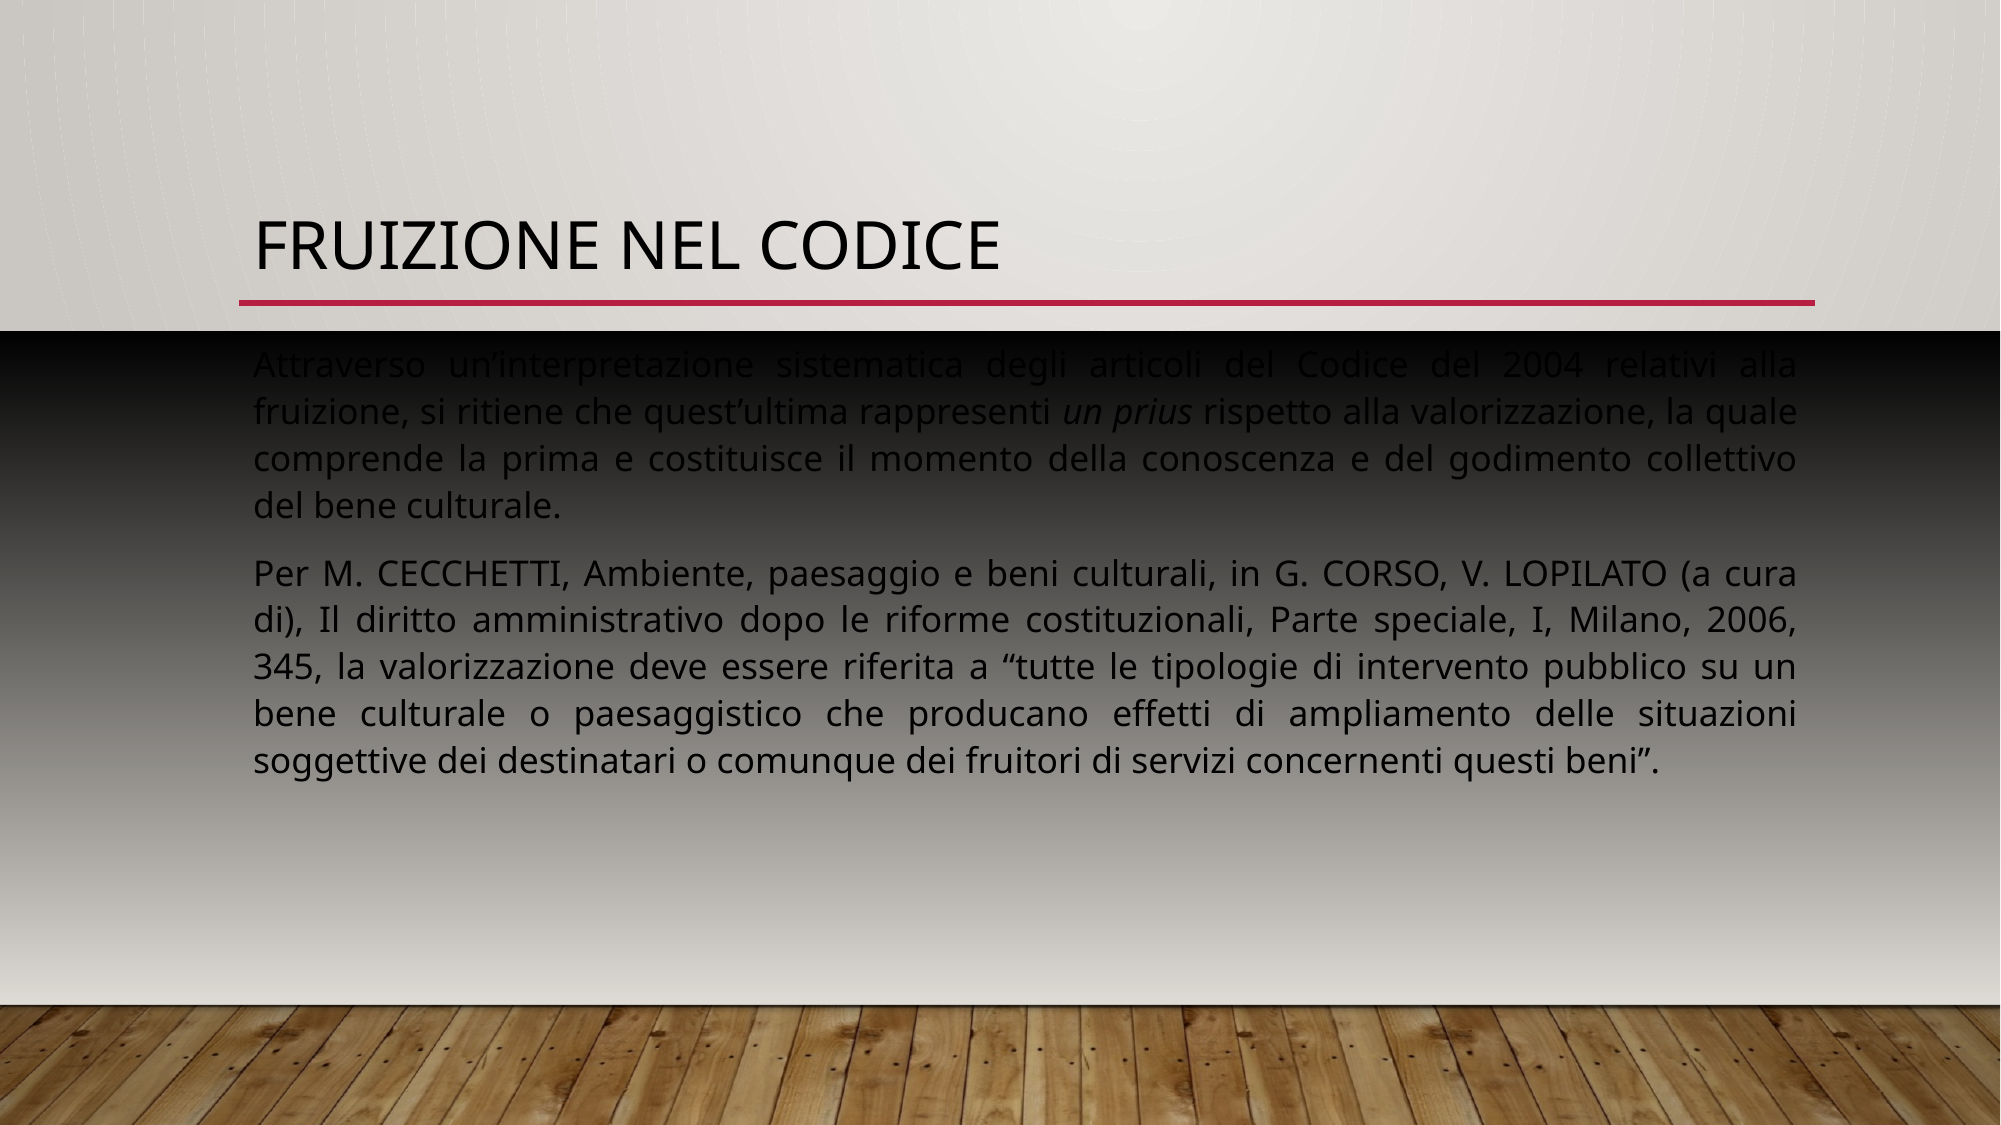

# Fruizione nel codice
Attraverso un’interpretazione sistematica degli articoli del Codice del 2004 relativi alla fruizione, si ritiene che quest’ultima rappresenti un prius rispetto alla valorizzazione, la quale comprende la prima e costituisce il momento della conoscenza e del godimento collettivo del bene culturale.
Per M. CECCHETTI, Ambiente, paesaggio e beni culturali, in G. CORSO, V. LOPILATO (a cura di), Il diritto amministrativo dopo le riforme costituzionali, Parte speciale, I, Milano, 2006, 345, la valorizzazione deve essere riferita a “tutte le tipologie di intervento pubblico su un bene culturale o paesaggistico che producano effetti di ampliamento delle situazioni soggettive dei destinatari o comunque dei fruitori di servizi concernenti questi beni”.